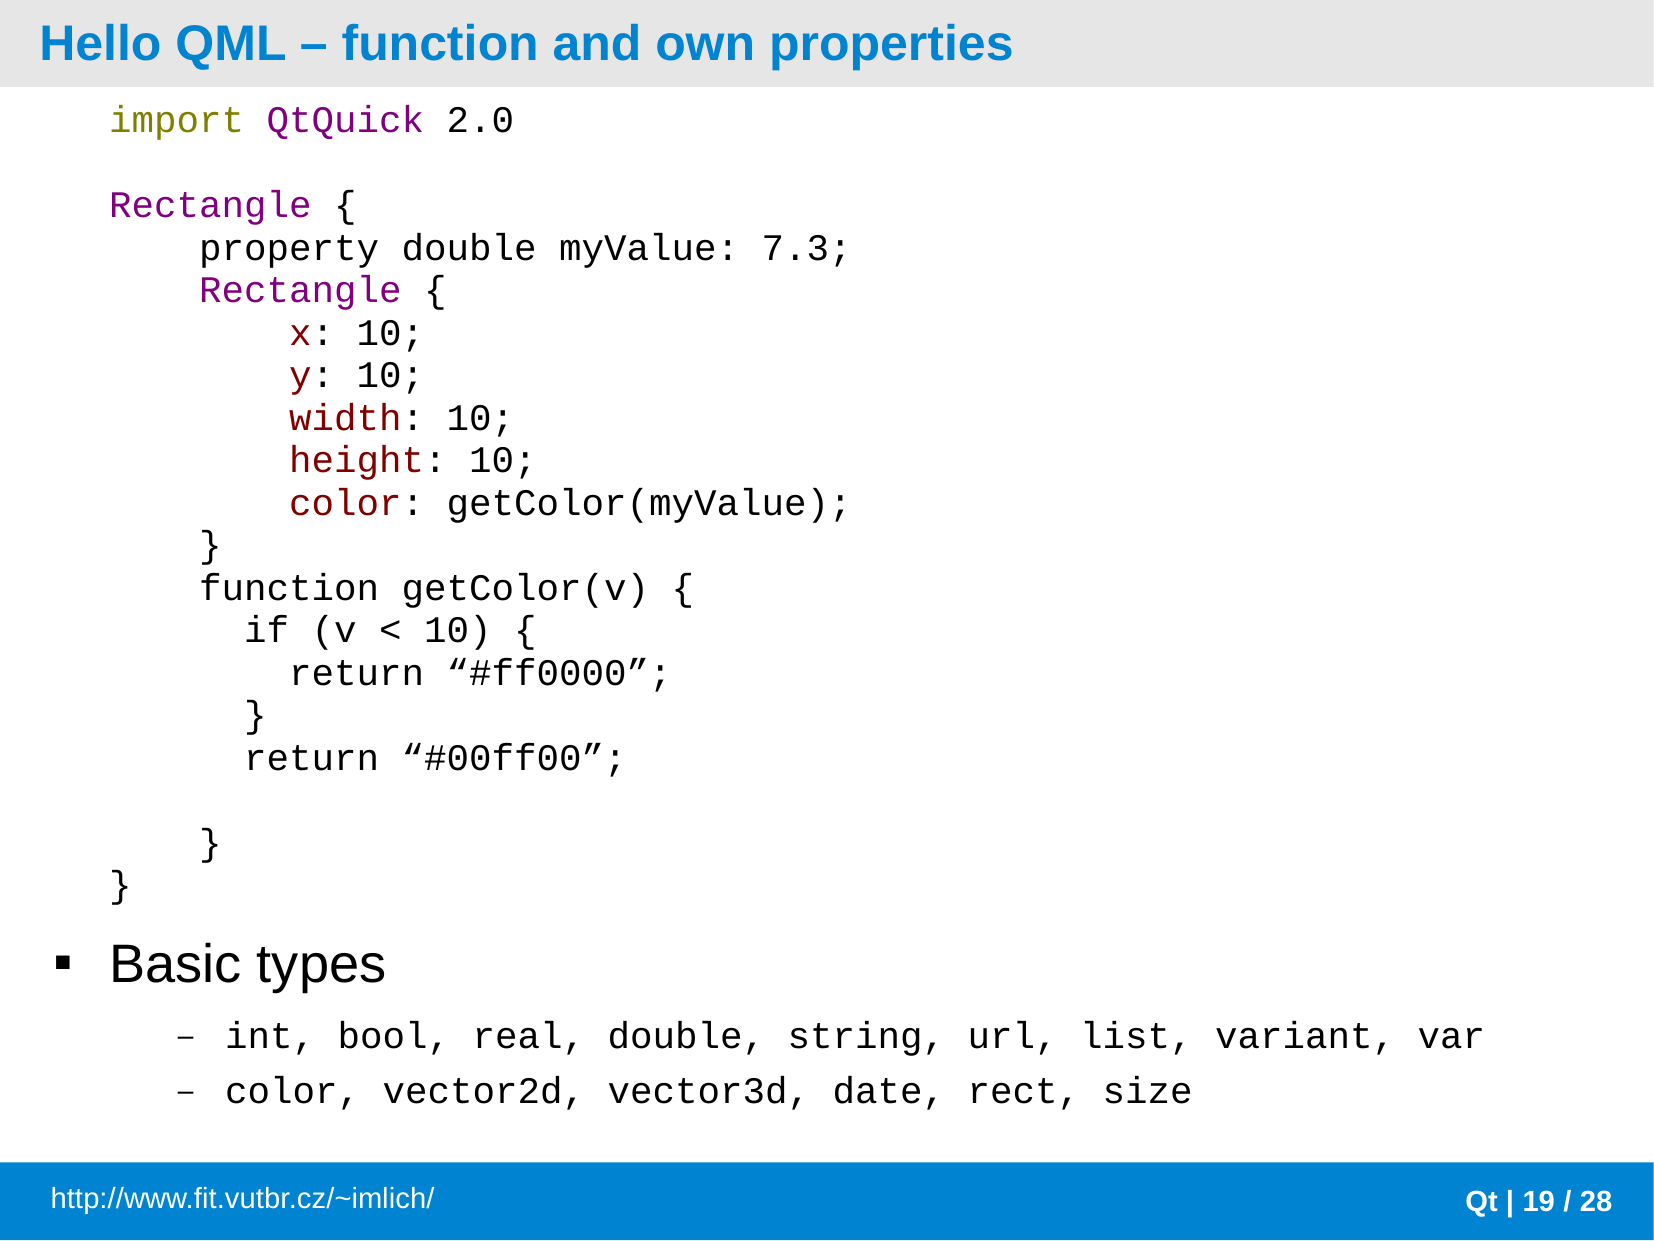

# Hello QML – function and own properties
import QtQuick 2.0
Rectangle {
 property double myValue: 7.3;
 Rectangle {
 x: 10;
 y: 10;
 width: 10;
 height: 10;
 color: getColor(myValue);
 }
 function getColor(v) {
 if (v < 10) {
 return “#ff0000”;
 }
 return “#00ff00”;
 }
}
Basic types
int, bool, real, double, string, url, list, variant, var
color, vector2d, vector3d, date, rect, size